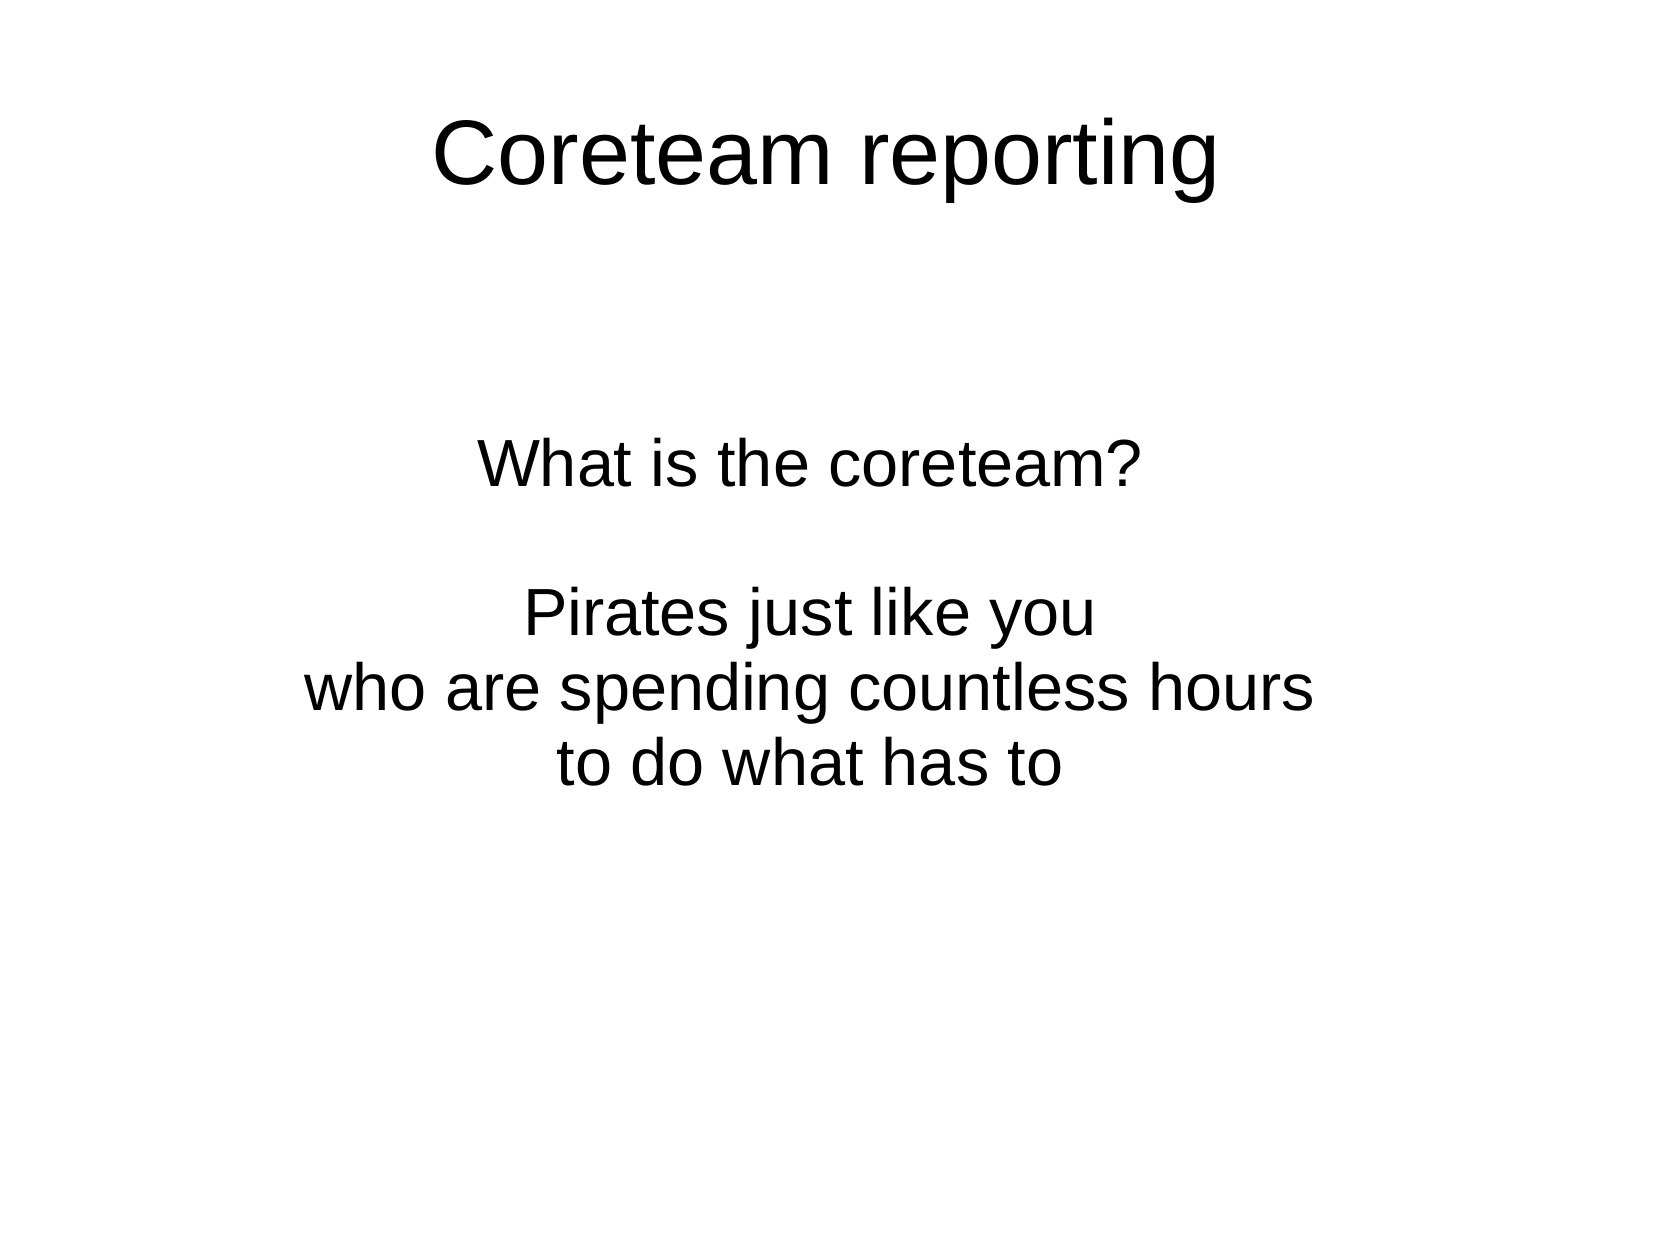

# Coreteam reporting
What is the coreteam?
Pirates just like you
who are spending countless hours
to do what has to